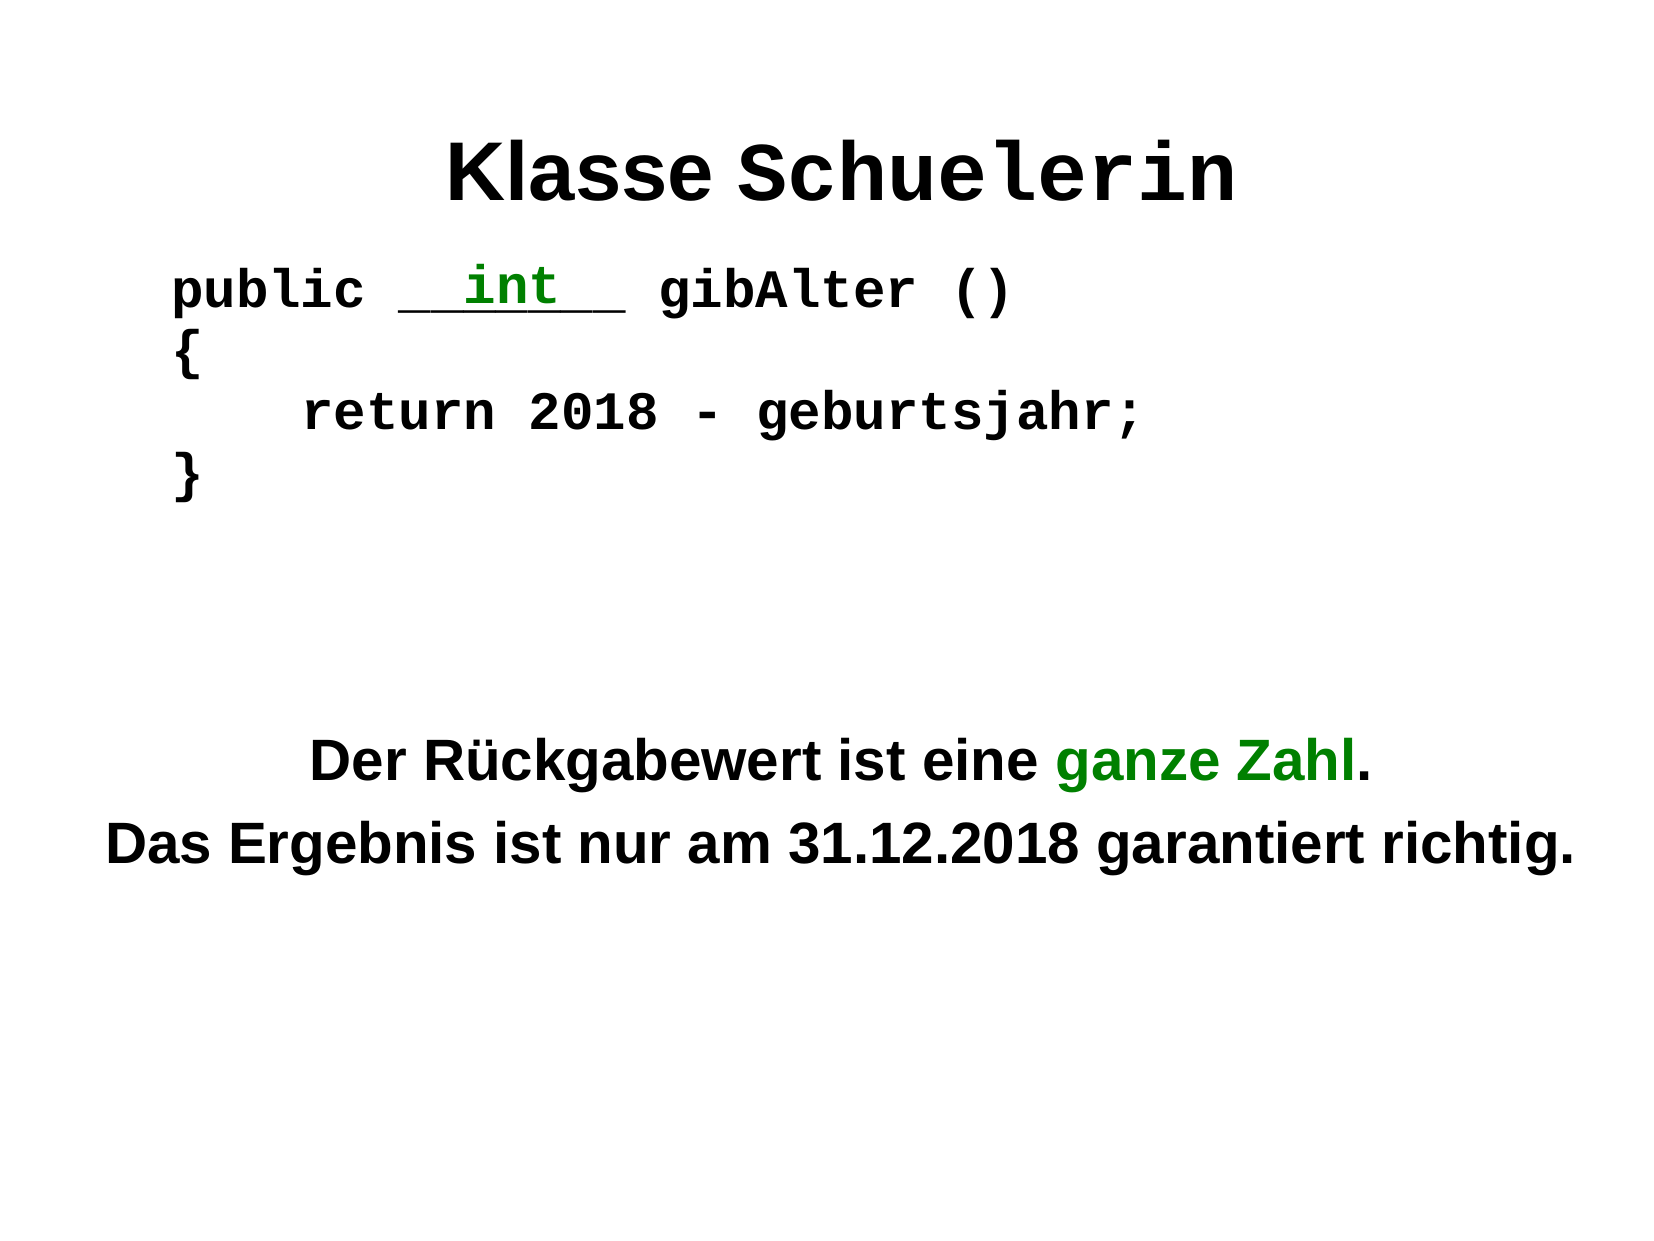

Klasse Schuelerin
 int
 public _______ gibAlter ()
 {
 return 2018 - geburtsjahr;
 }
Der Rückgabewert ist eine ganze Zahl.
Das Ergebnis ist nur am 31.12.2018 garantiert richtig.